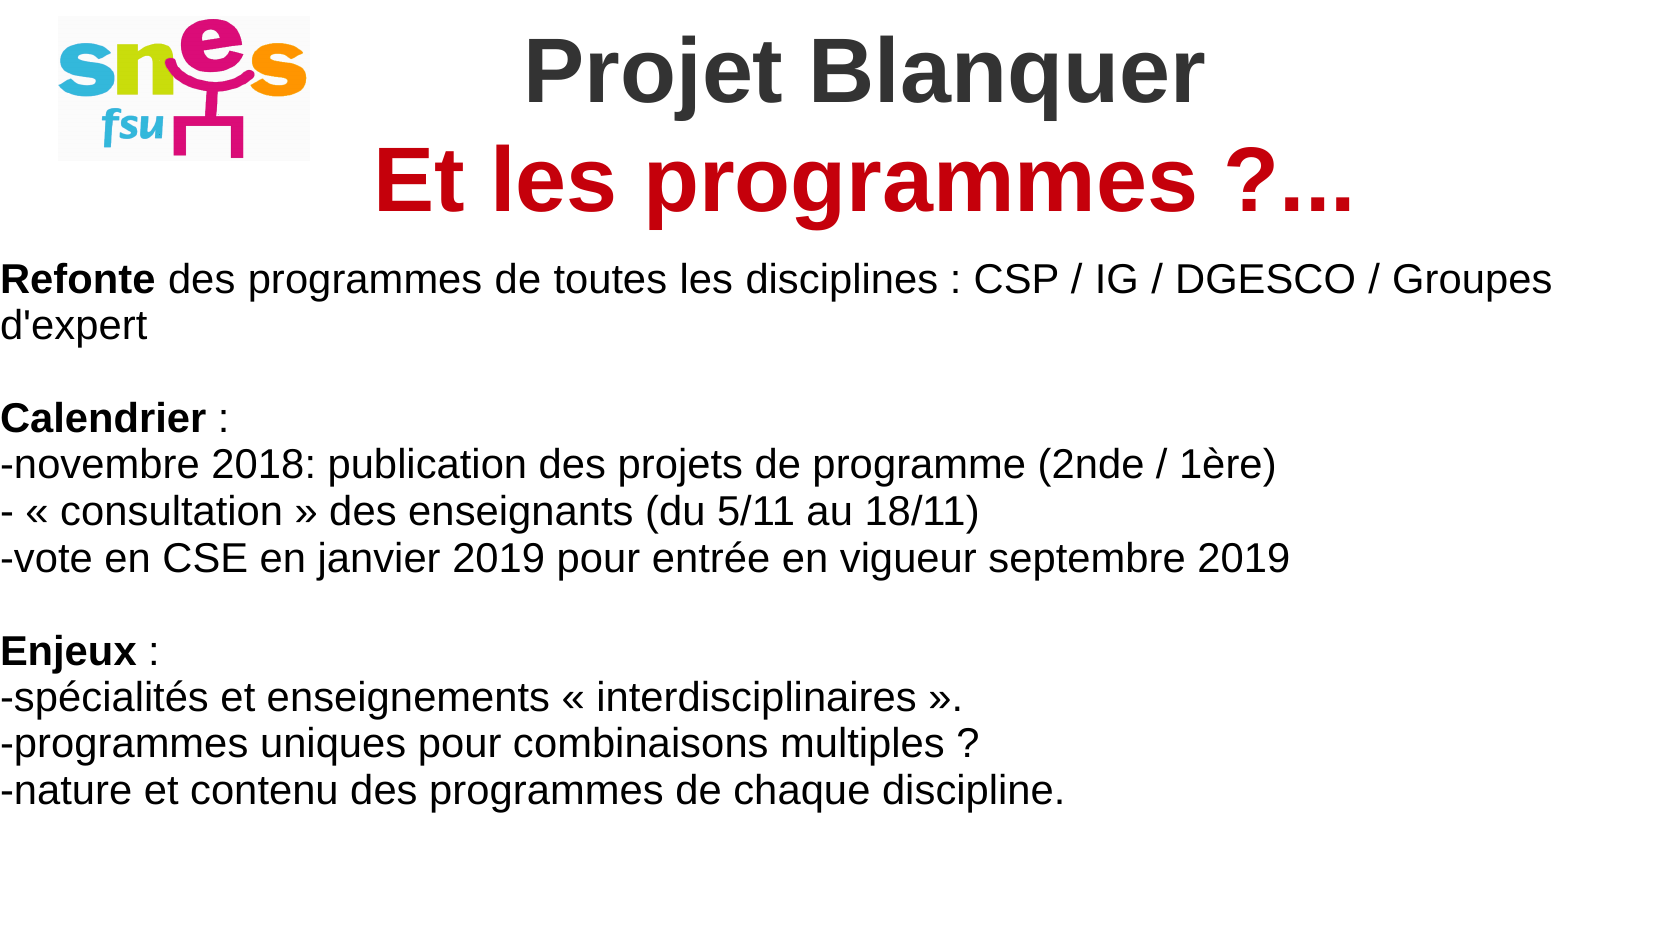

# Projet Blanquer Et les programmes ?...
Refonte des programmes de toutes les disciplines : CSP / IG / DGESCO / Groupes d'expert
Calendrier :
-novembre 2018: publication des projets de programme (2nde / 1ère)
- « consultation » des enseignants (du 5/11 au 18/11)
-vote en CSE en janvier 2019 pour entrée en vigueur septembre 2019
Enjeux :
-spécialités et enseignements « interdisciplinaires ».
-programmes uniques pour combinaisons multiples ?
-nature et contenu des programmes de chaque discipline.